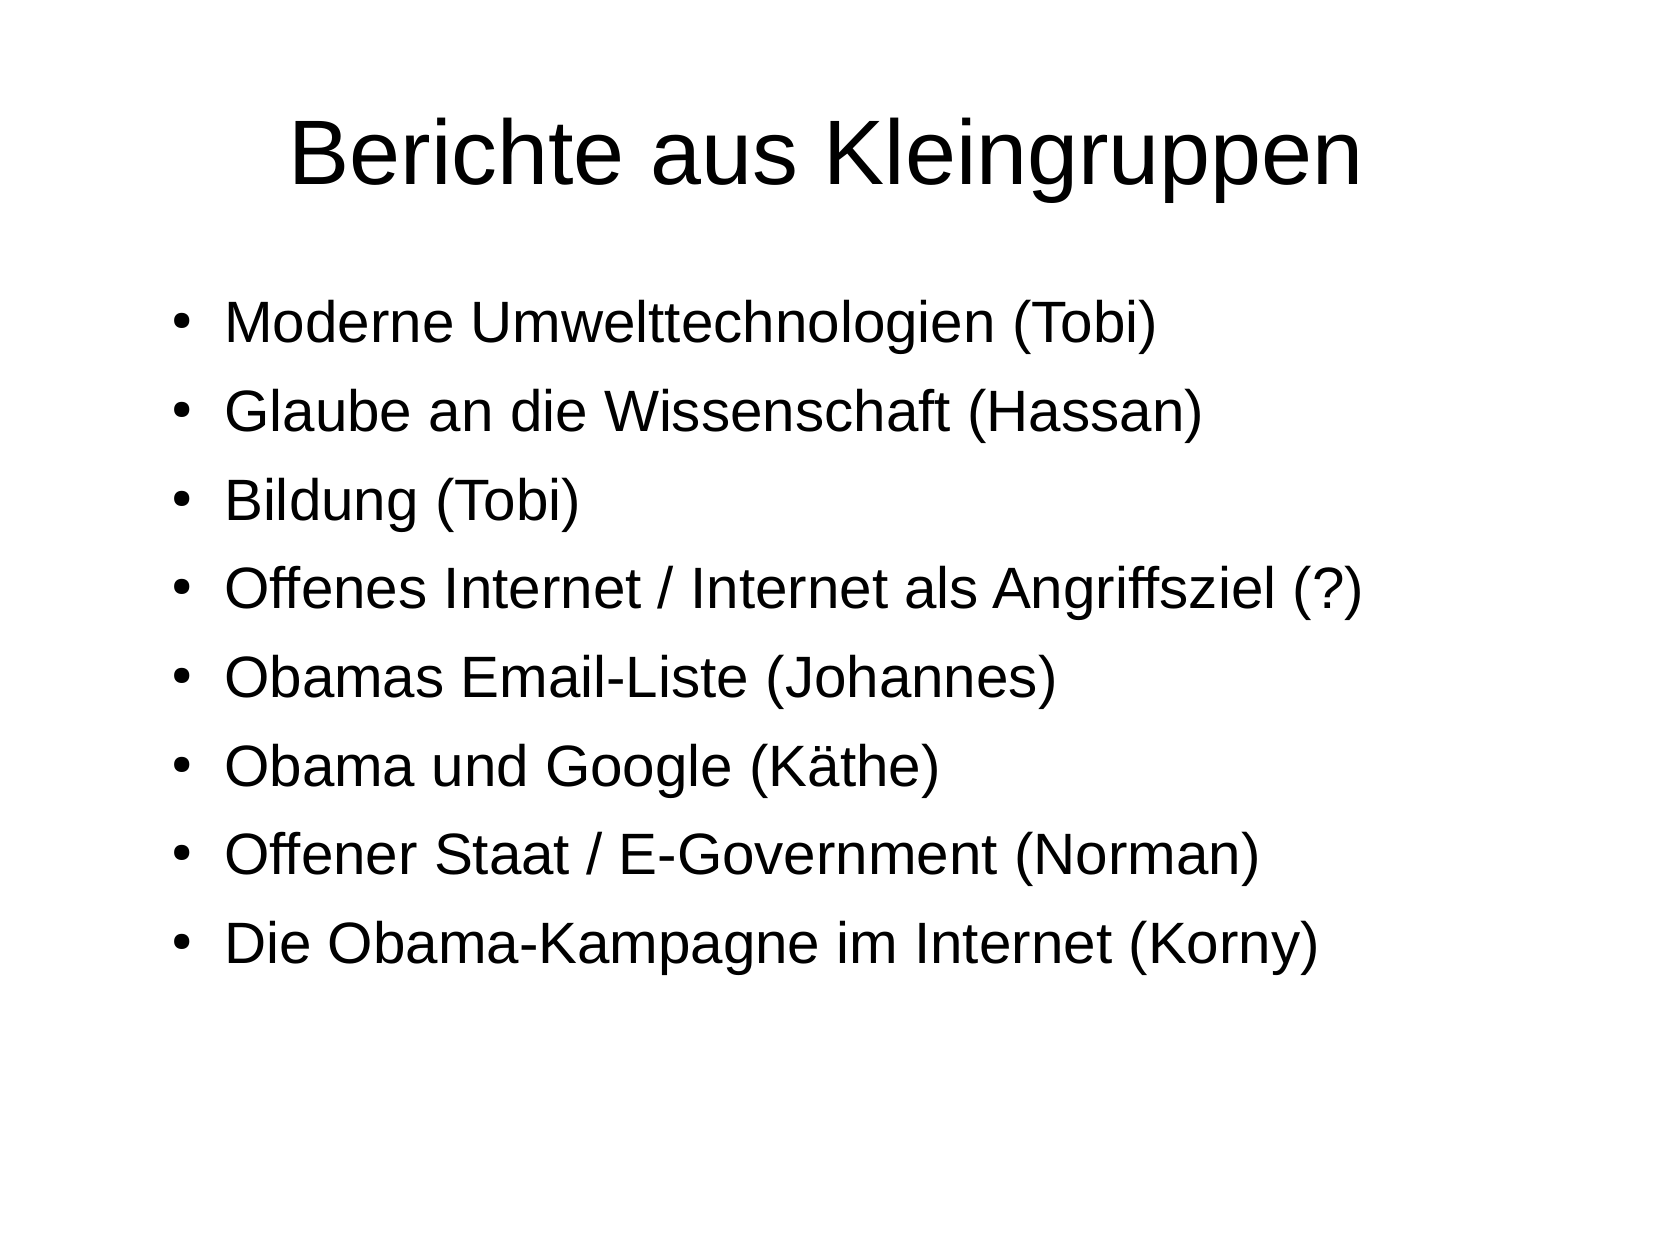

# Berichte aus Kleingruppen
Moderne Umwelttechnologien (Tobi)
Glaube an die Wissenschaft (Hassan)
Bildung (Tobi)
Offenes Internet / Internet als Angriffsziel (?)
Obamas Email-Liste (Johannes)
Obama und Google (Käthe)
Offener Staat / E-Government (Norman)
Die Obama-Kampagne im Internet (Korny)